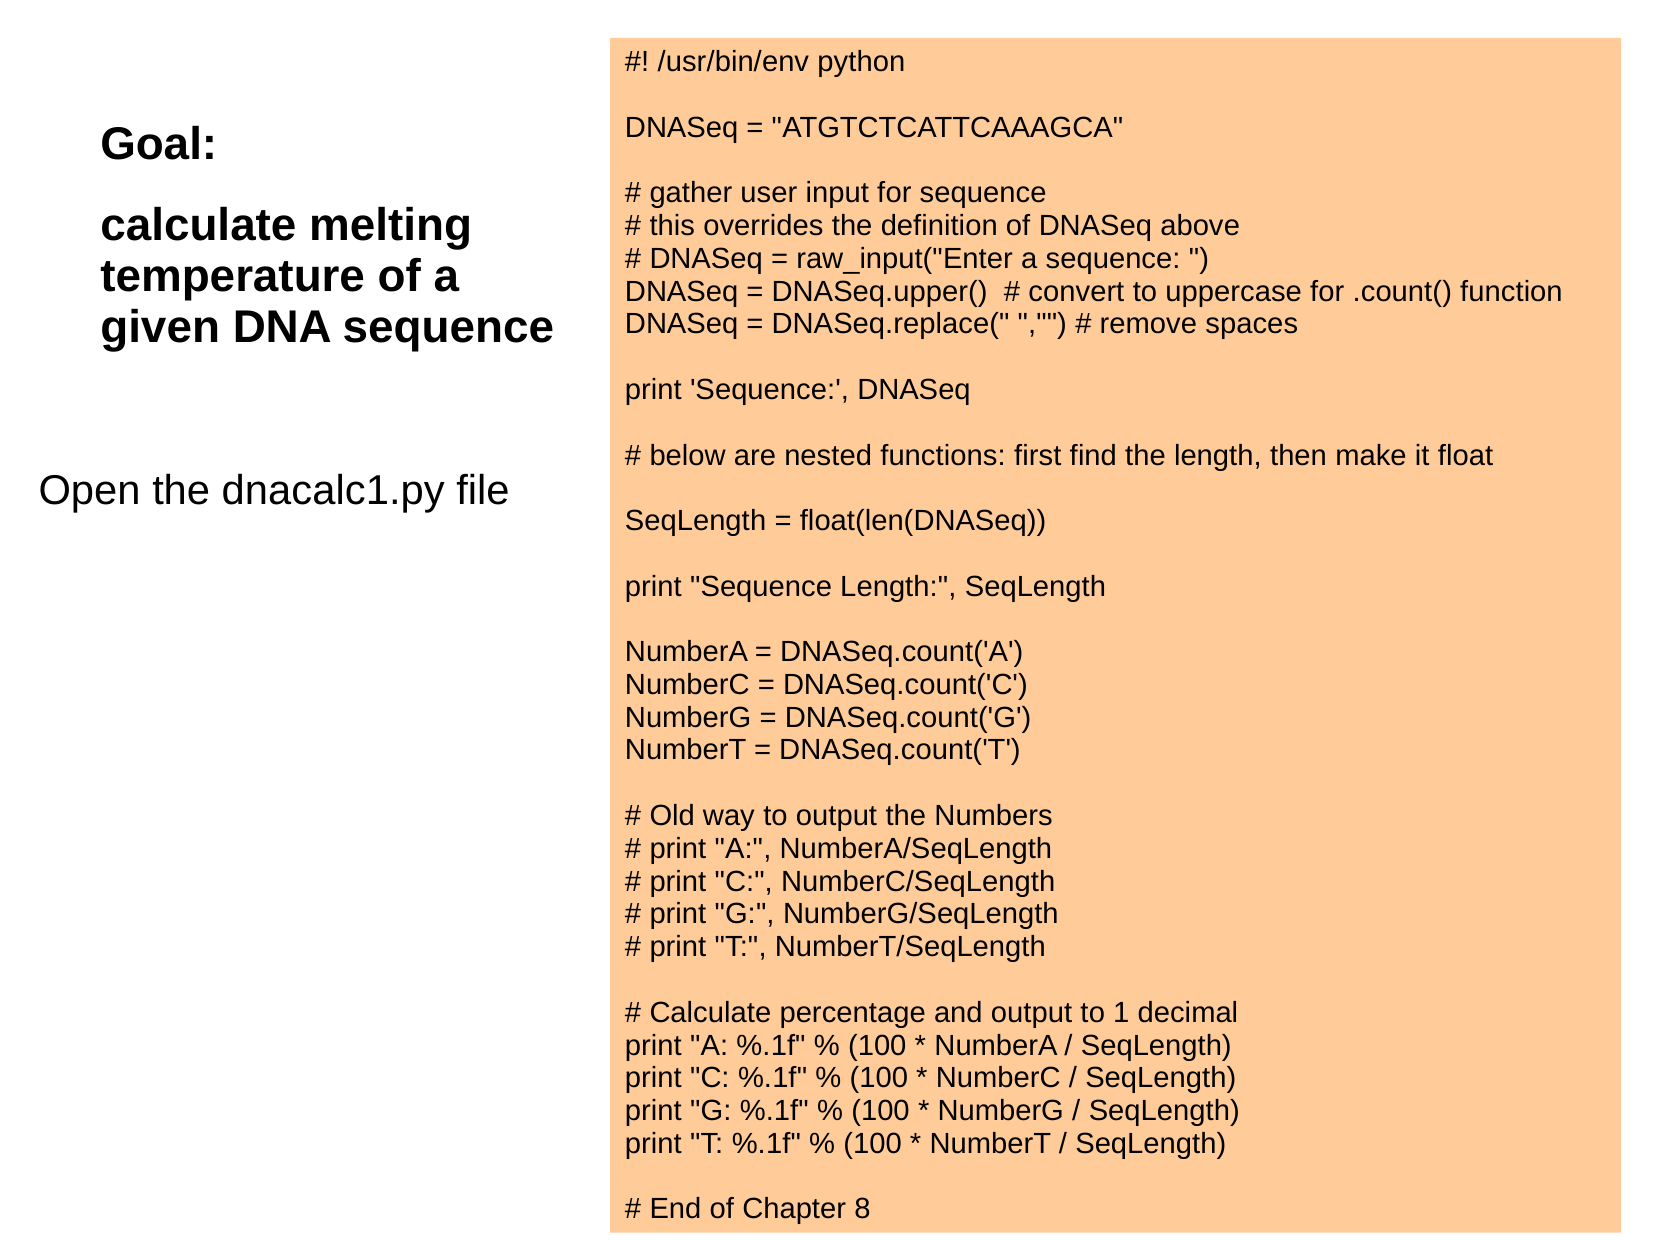

#! /usr/bin/env python
DNASeq = "ATGTCTCATTCAAAGCA"
# gather user input for sequence
# this overrides the definition of DNASeq above
# DNASeq = raw_input("Enter a sequence: ")
DNASeq = DNASeq.upper() # convert to uppercase for .count() function
DNASeq = DNASeq.replace(" ","") # remove spaces
print 'Sequence:', DNASeq
# below are nested functions: first find the length, then make it float
SeqLength = float(len(DNASeq))
print "Sequence Length:", SeqLength
NumberA = DNASeq.count('A')
NumberC = DNASeq.count('C')
NumberG = DNASeq.count('G')
NumberT = DNASeq.count('T')
# Old way to output the Numbers
# print "A:", NumberA/SeqLength
# print "C:", NumberC/SeqLength
# print "G:", NumberG/SeqLength
# print "T:", NumberT/SeqLength
# Calculate percentage and output to 1 decimal
print "A: %.1f" % (100 * NumberA / SeqLength)
print "C: %.1f" % (100 * NumberC / SeqLength)
print "G: %.1f" % (100 * NumberG / SeqLength)
print "T: %.1f" % (100 * NumberT / SeqLength)
# End of Chapter 8
Goal:
calculate melting temperature of a given DNA sequence
Open the dnacalc1.py file